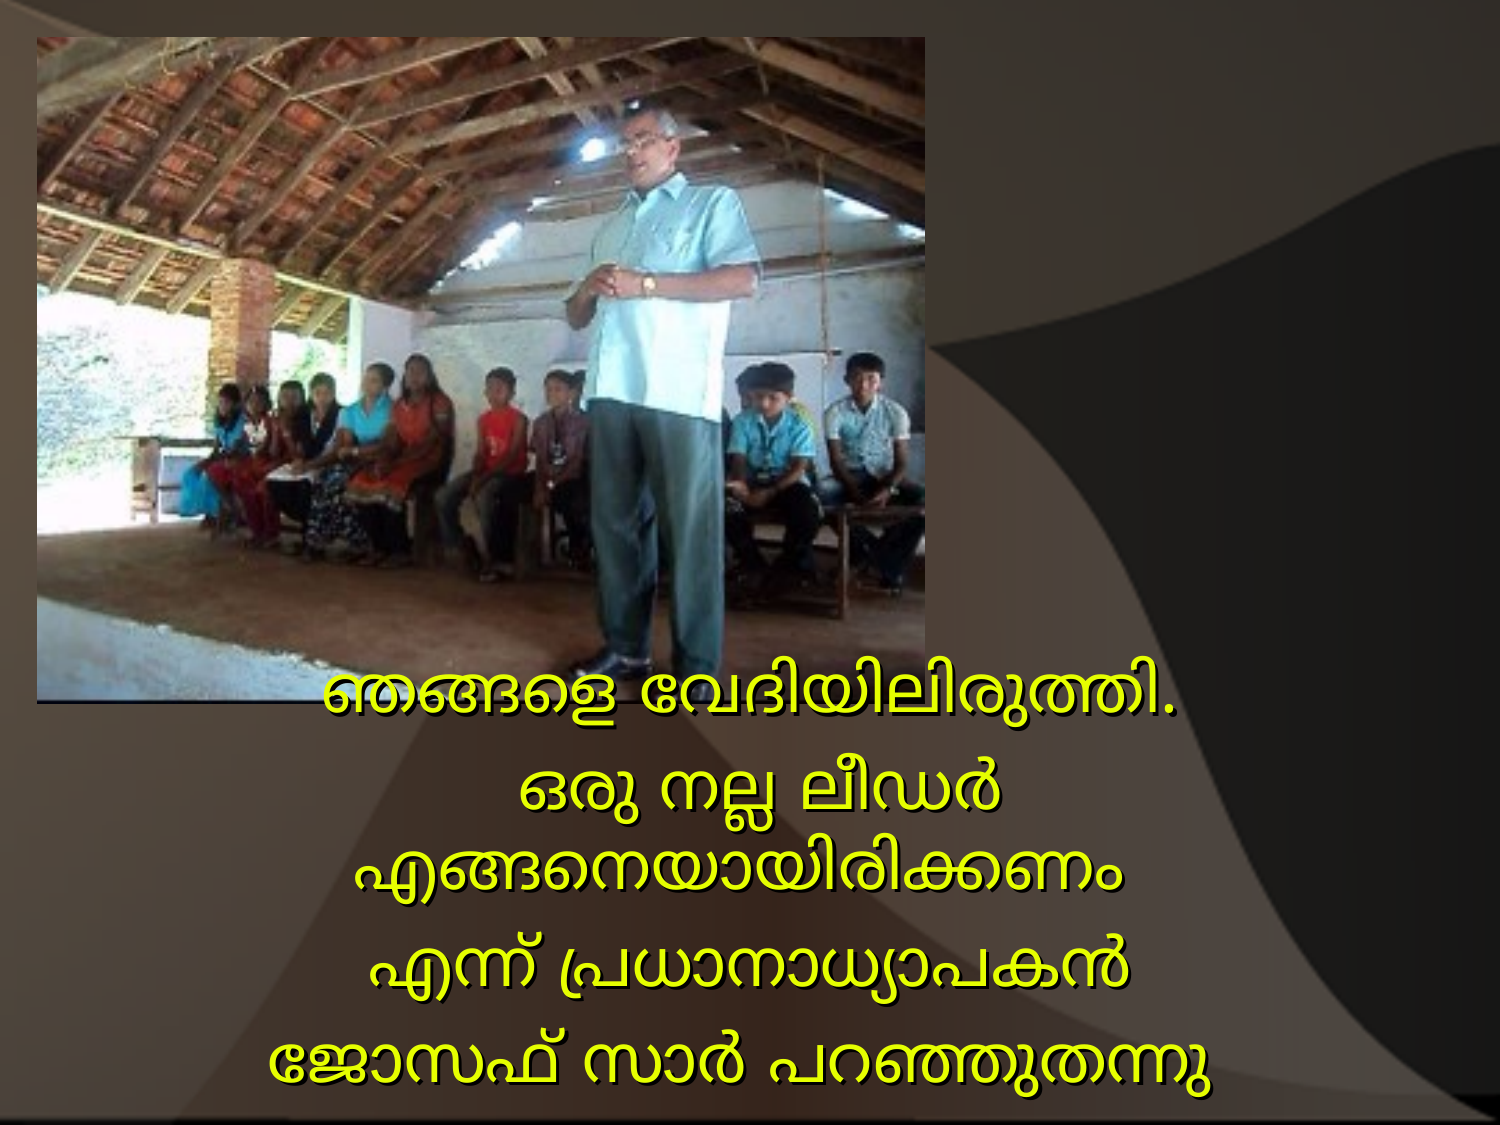

ഞങ്ങളെ വേദിയിലിരുത്തി.
 ഒരു നല്ല ലീഡര്‍ എങ്ങനെയായിരിക്കണം
എന്ന് പ്രധാനാധ്യാപകന്‍
ജോസഫ് സാര്‍ പറഞ്ഞുതന്നു